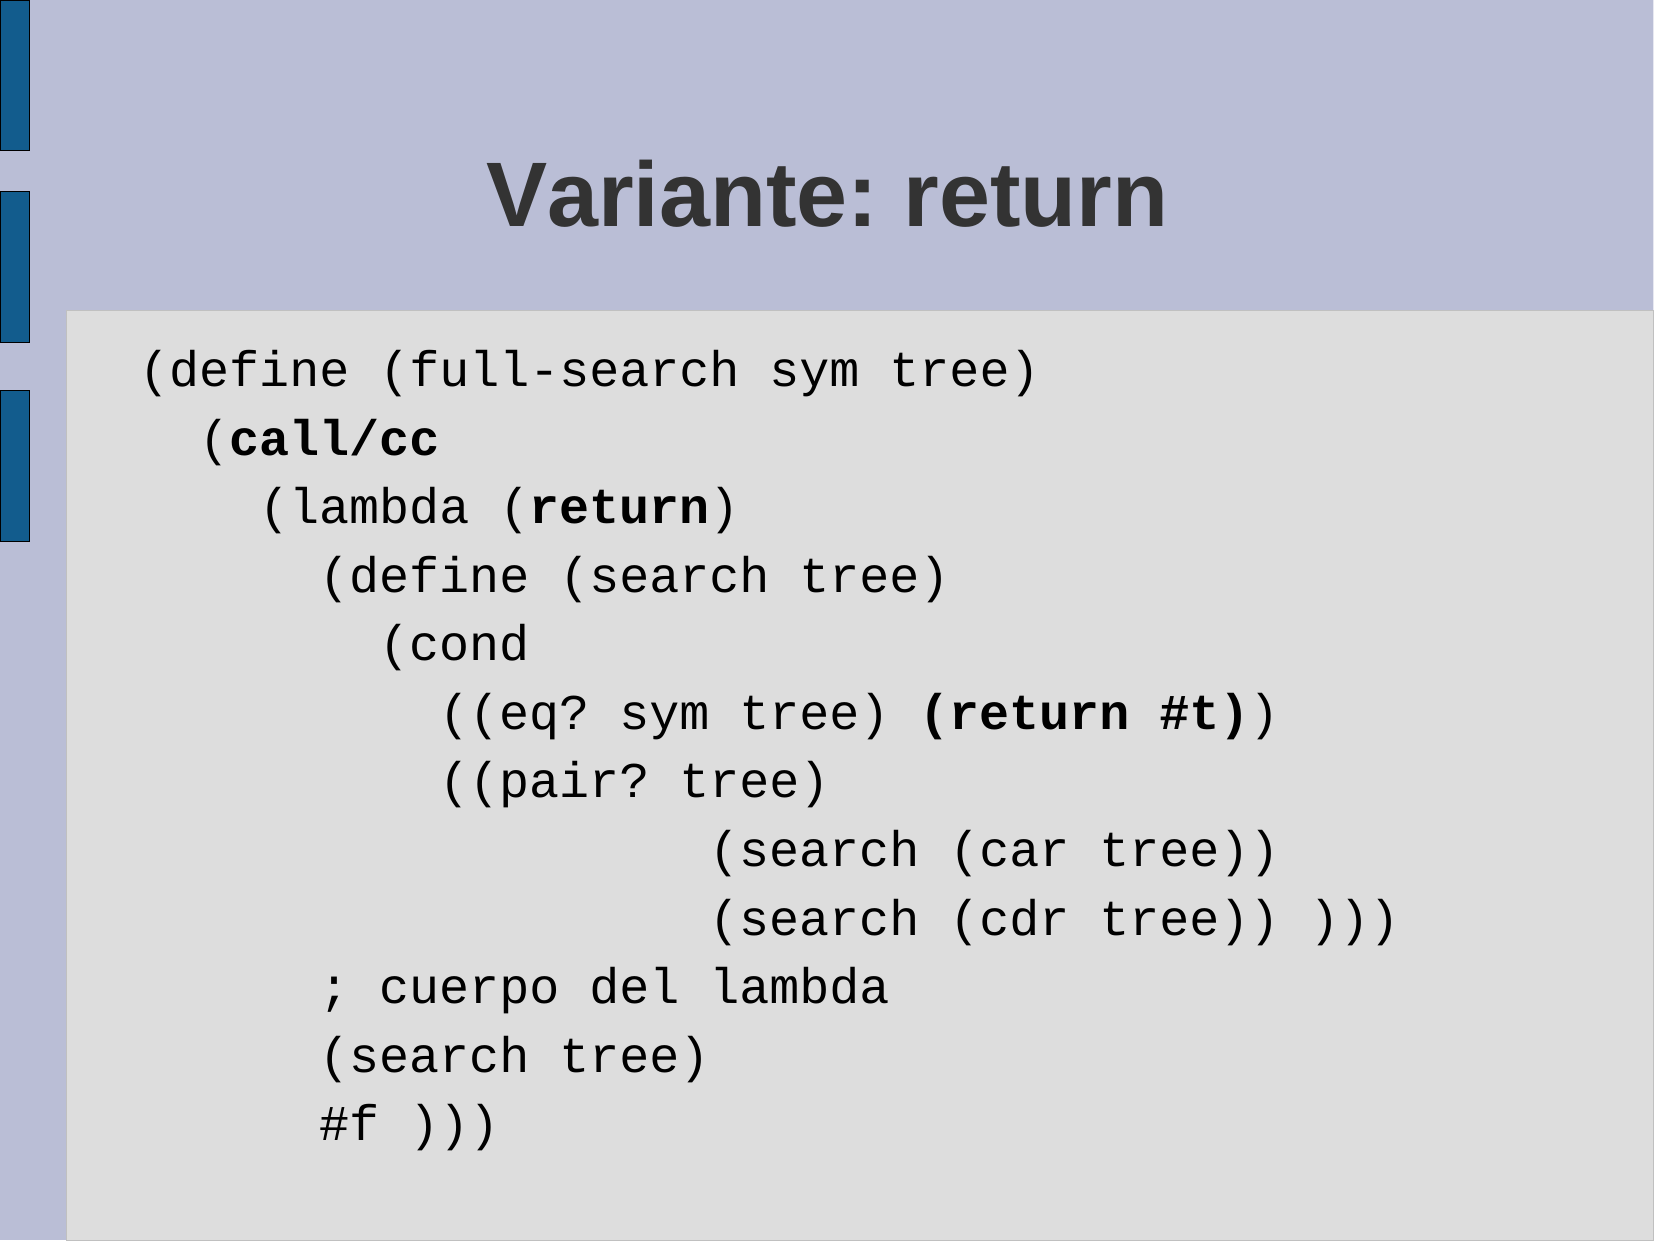

# Variante: return
(define (full-search sym tree)
 (call/cc
 (lambda (return)
 (define (search tree)
 (cond
 ((eq? sym tree) (return #t))
 ((pair? tree)
 (search (car tree))
 (search (cdr tree)) )))
 ; cuerpo del lambda
 (search tree)
 #f )))